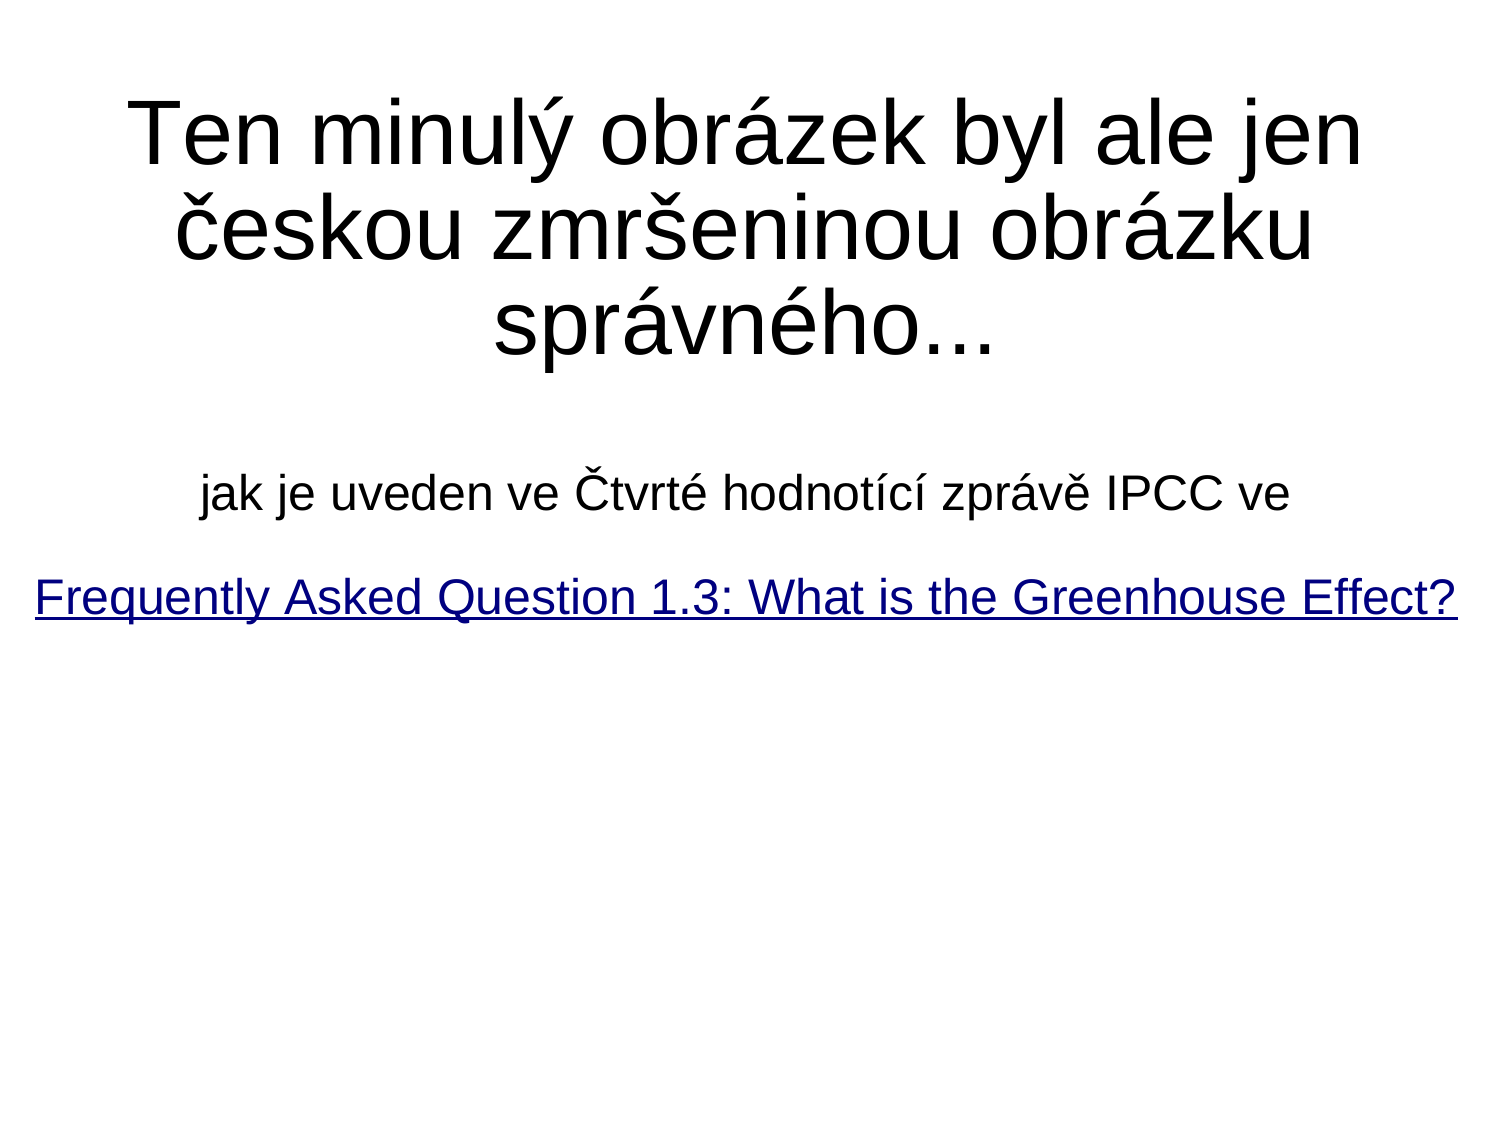

# Ten minulý obrázek byl ale jen českou zmršeninou obrázku správného... jak je uveden ve Čtvrté hodnotící zprávě IPCC ve Frequently Asked Question 1.3: What is the Greenhouse Effect?